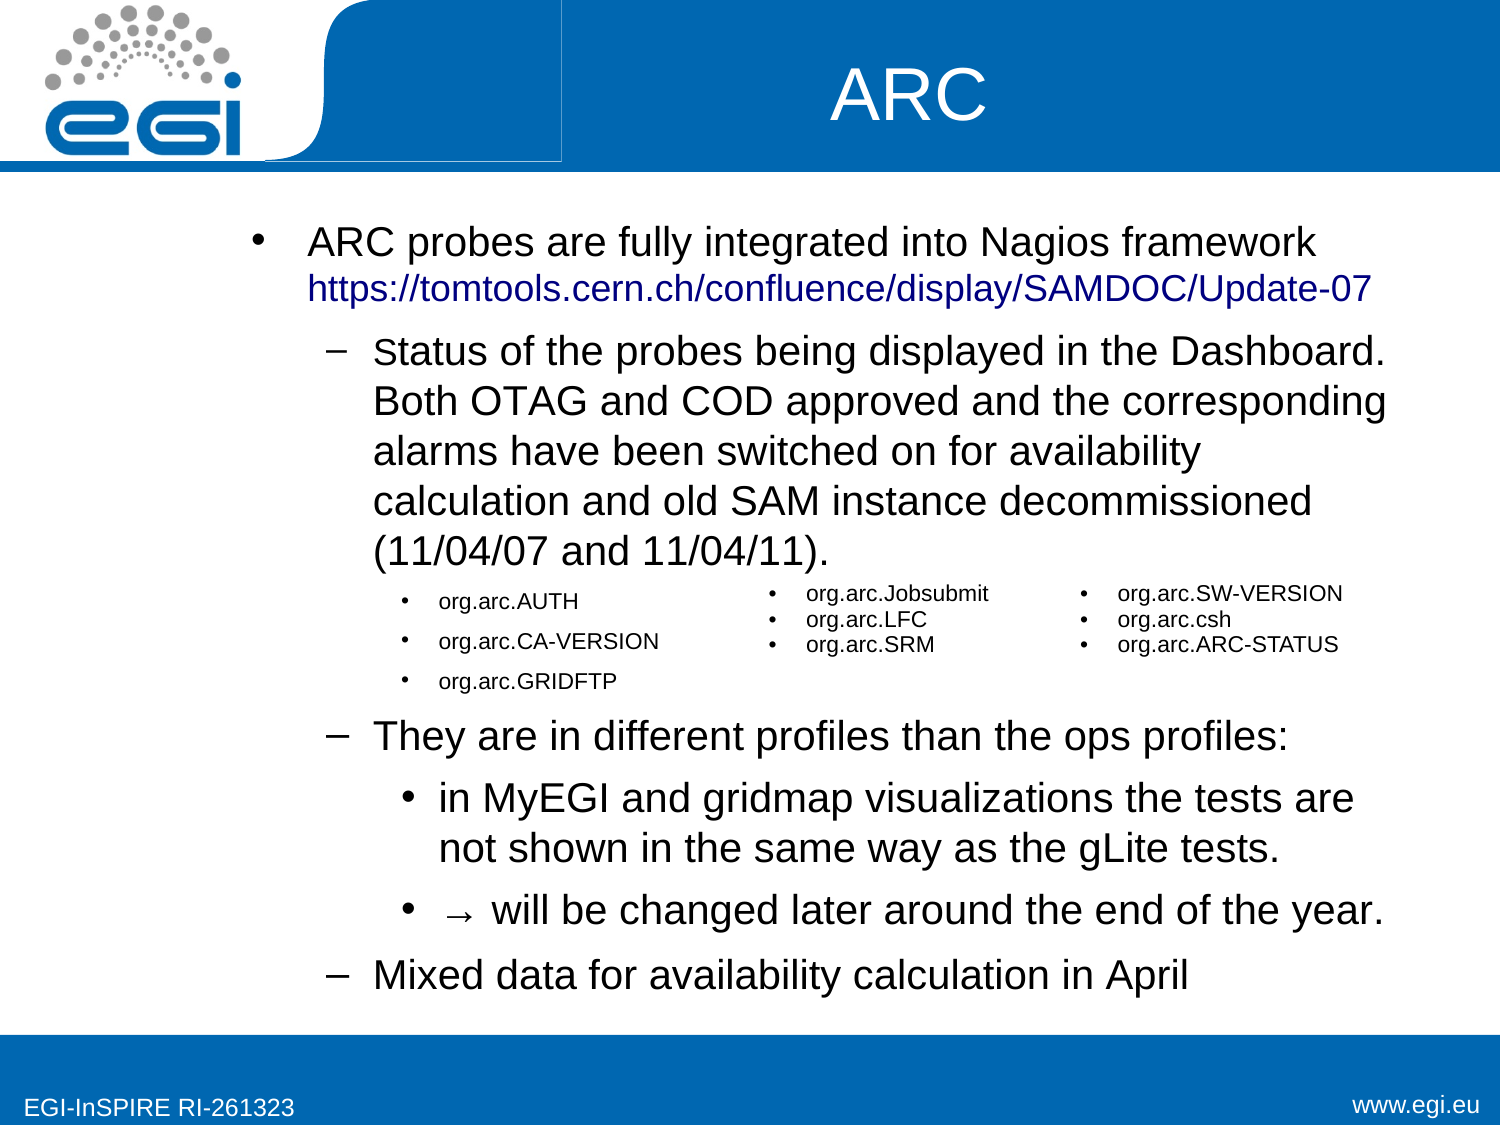

ARC
# ARC probes are fully integrated into Nagios frameworkhttps://tomtools.cern.ch/confluence/display/SAMDOC/Update-07
Status of the probes being displayed in the Dashboard. Both OTAG and COD approved and the corresponding alarms have been switched on for availability calculation and old SAM instance decommissioned (11/04/07 and 11/04/11).
org.arc.AUTH
org.arc.CA-VERSION
org.arc.GRIDFTP
They are in different profiles than the ops profiles:
in MyEGI and gridmap visualizations the tests are not shown in the same way as the gLite tests.
→ will be changed later around the end of the year.
Mixed data for availability calculation in April
org.arc.Jobsubmit
org.arc.LFC
org.arc.SRM
org.arc.SW-VERSION
org.arc.csh
org.arc.ARC-STATUS